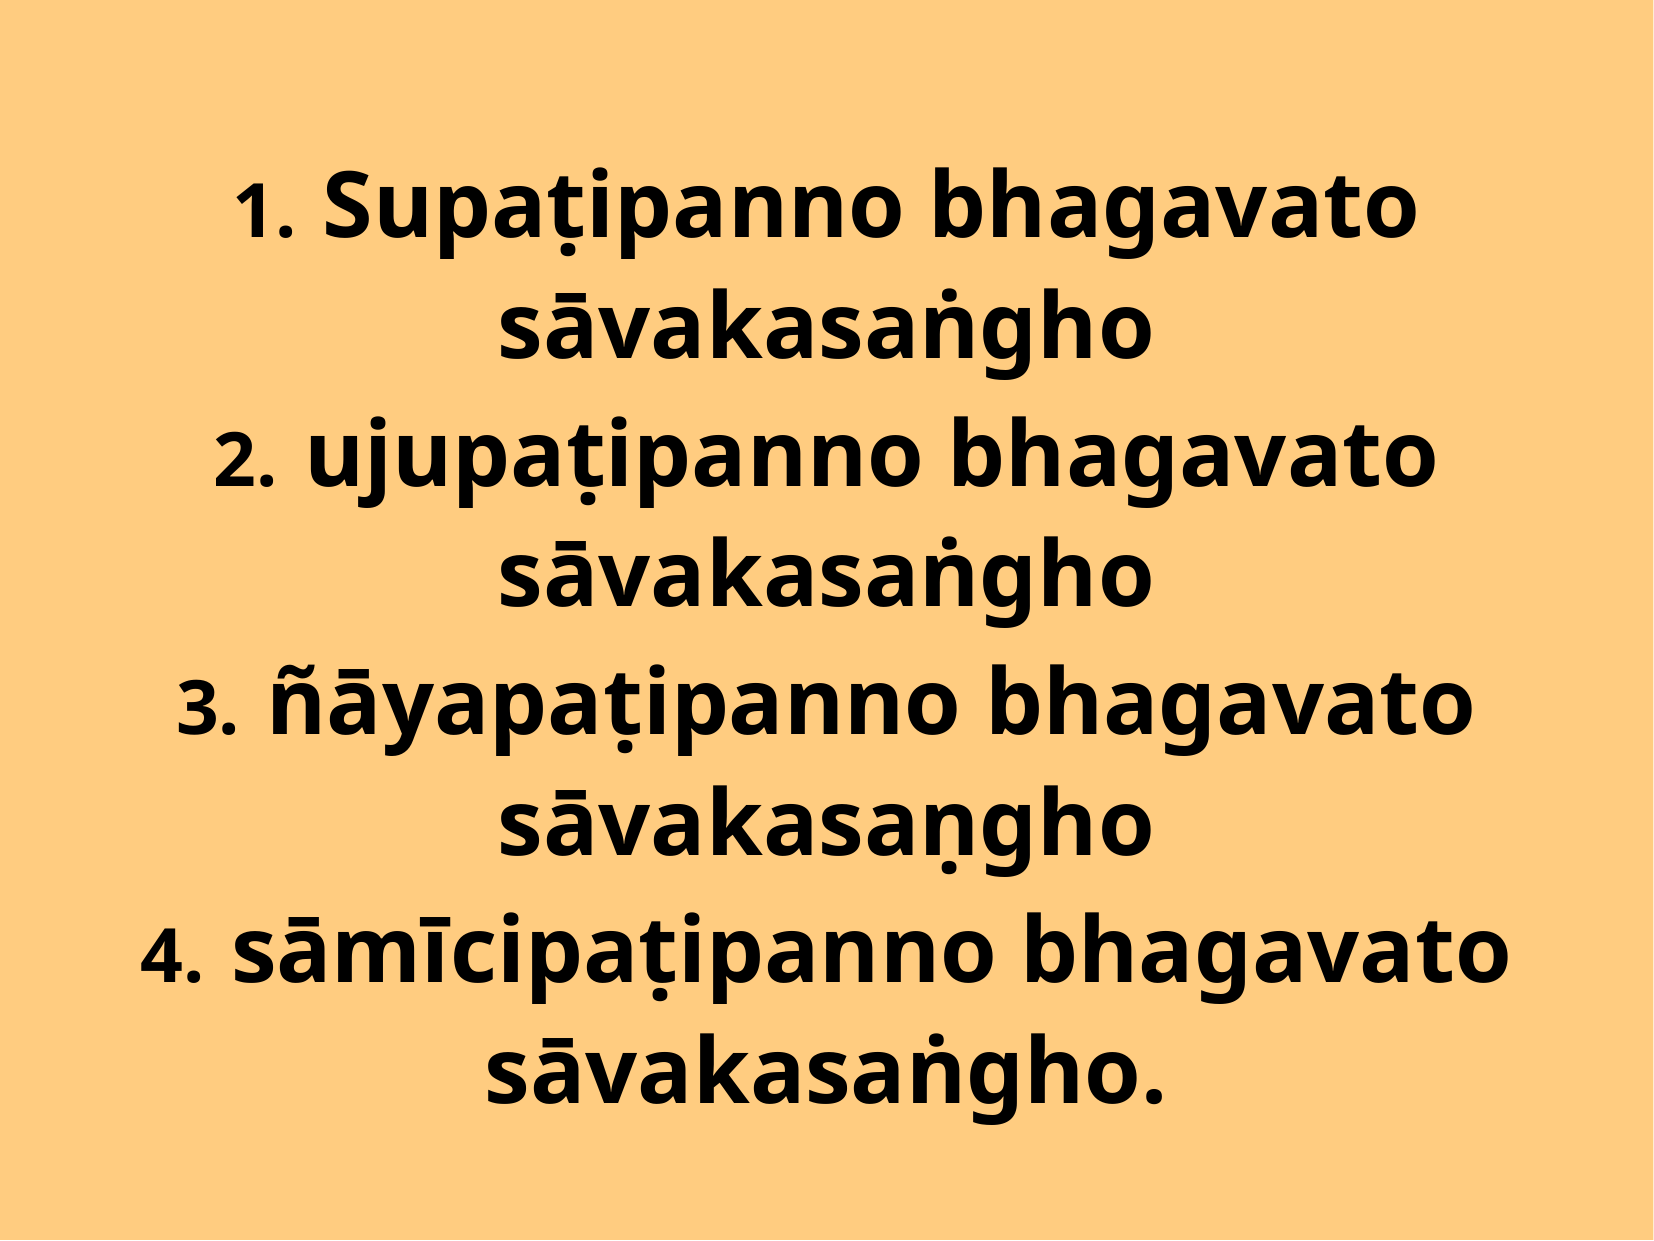

# 1. Supaṭipanno bhagavato
sāvakasaṅgho
2. ujupaṭipanno bhagavato
sāvakasaṅgho
3. ñāyapaṭipanno bhagavato sāvakasaṇgho
4. sāmīcipaṭipanno bhagavato sāvakasaṅgho.